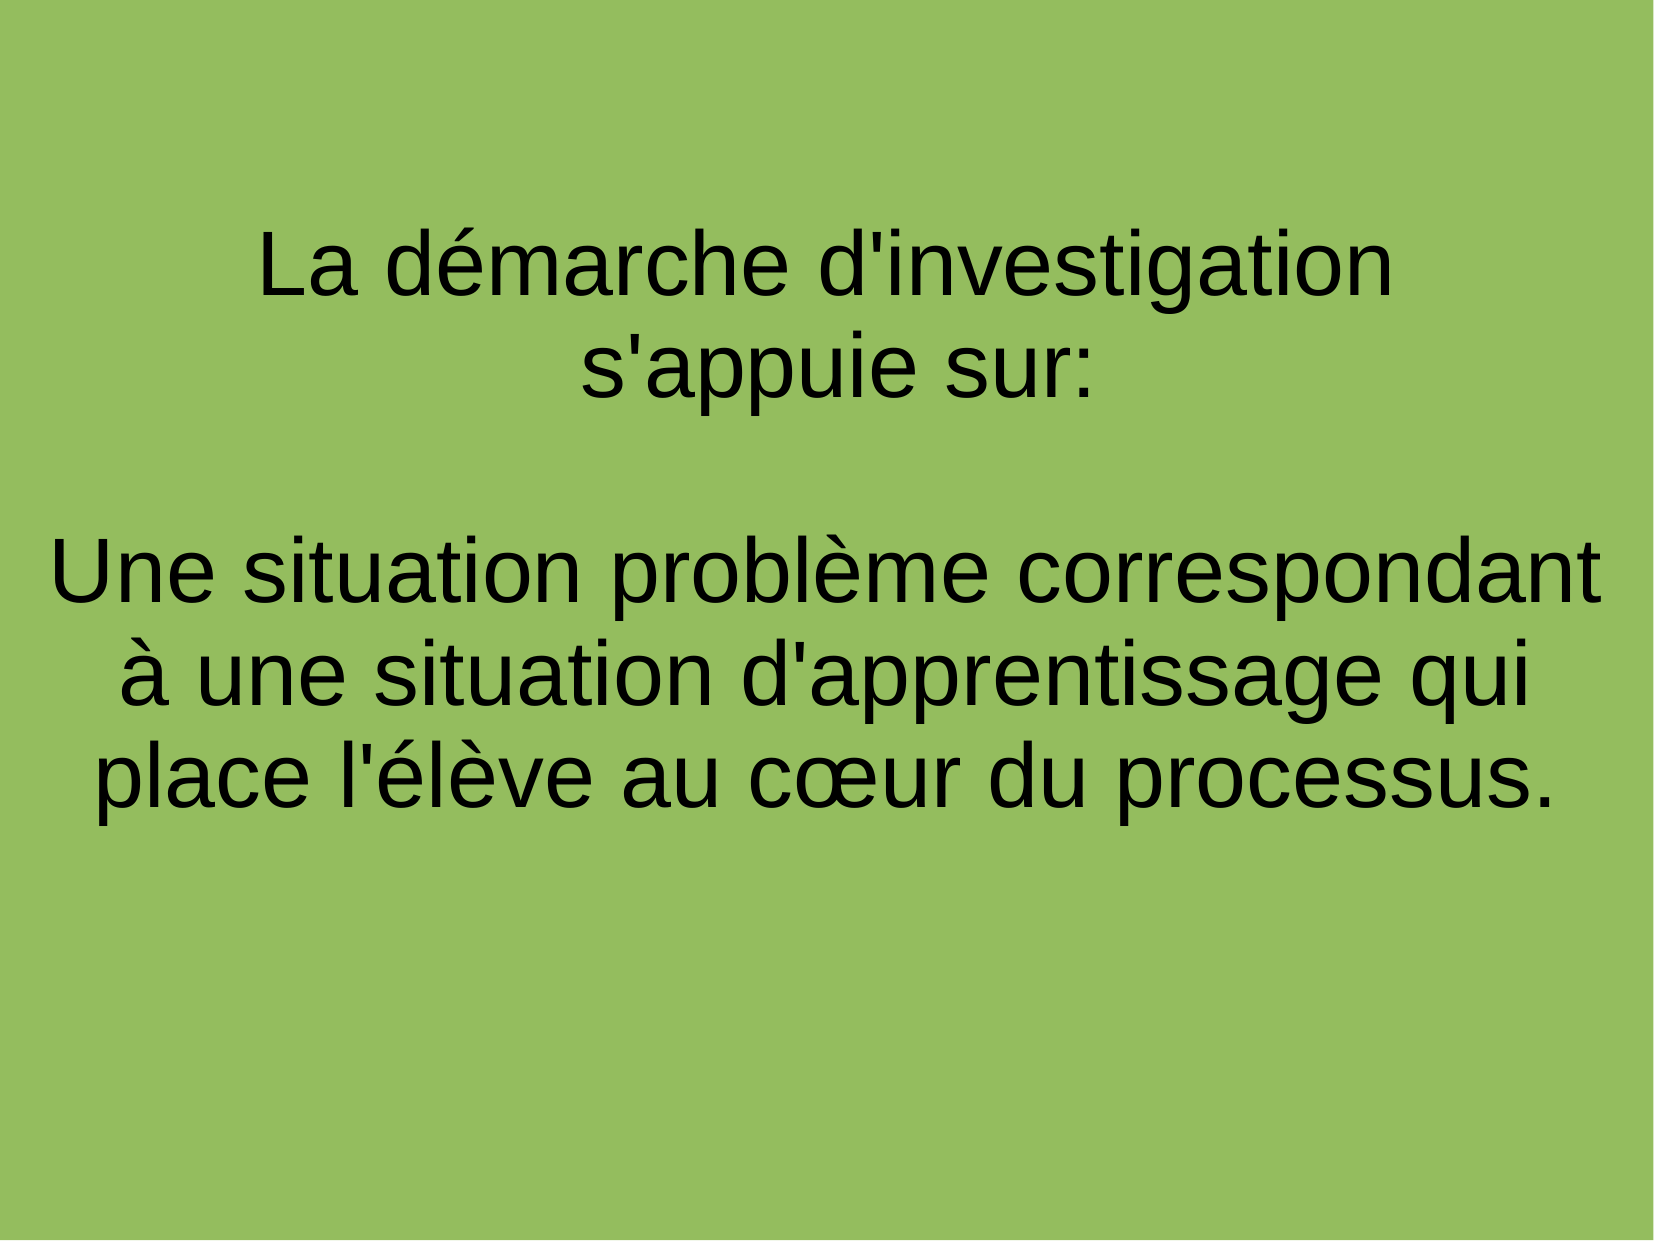

La démarche d'investigation
 s'appuie sur:
Une situation problème correspondant à une situation d'apprentissage qui place l'élève au cœur du processus.